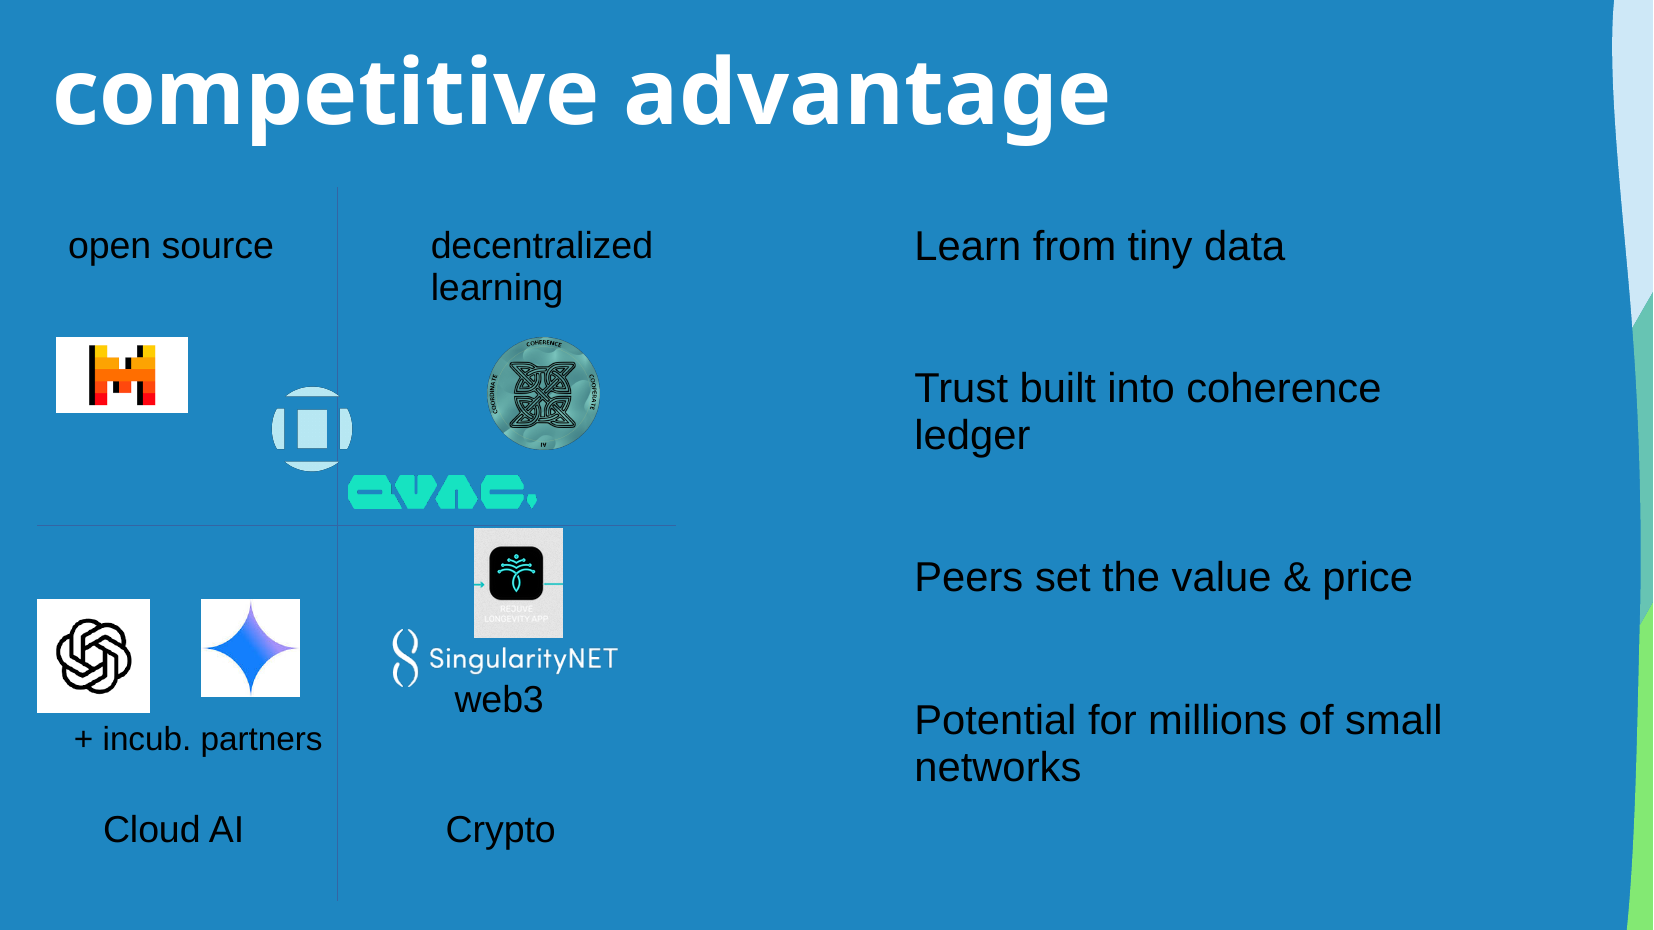

competitive advantage
Learn from tiny data
Trust built into coherence ledger
Peers set the value & price
Potential for millions of small networks
decentralized learning
open source
web3
+ incub. partners
Cloud AI
Crypto